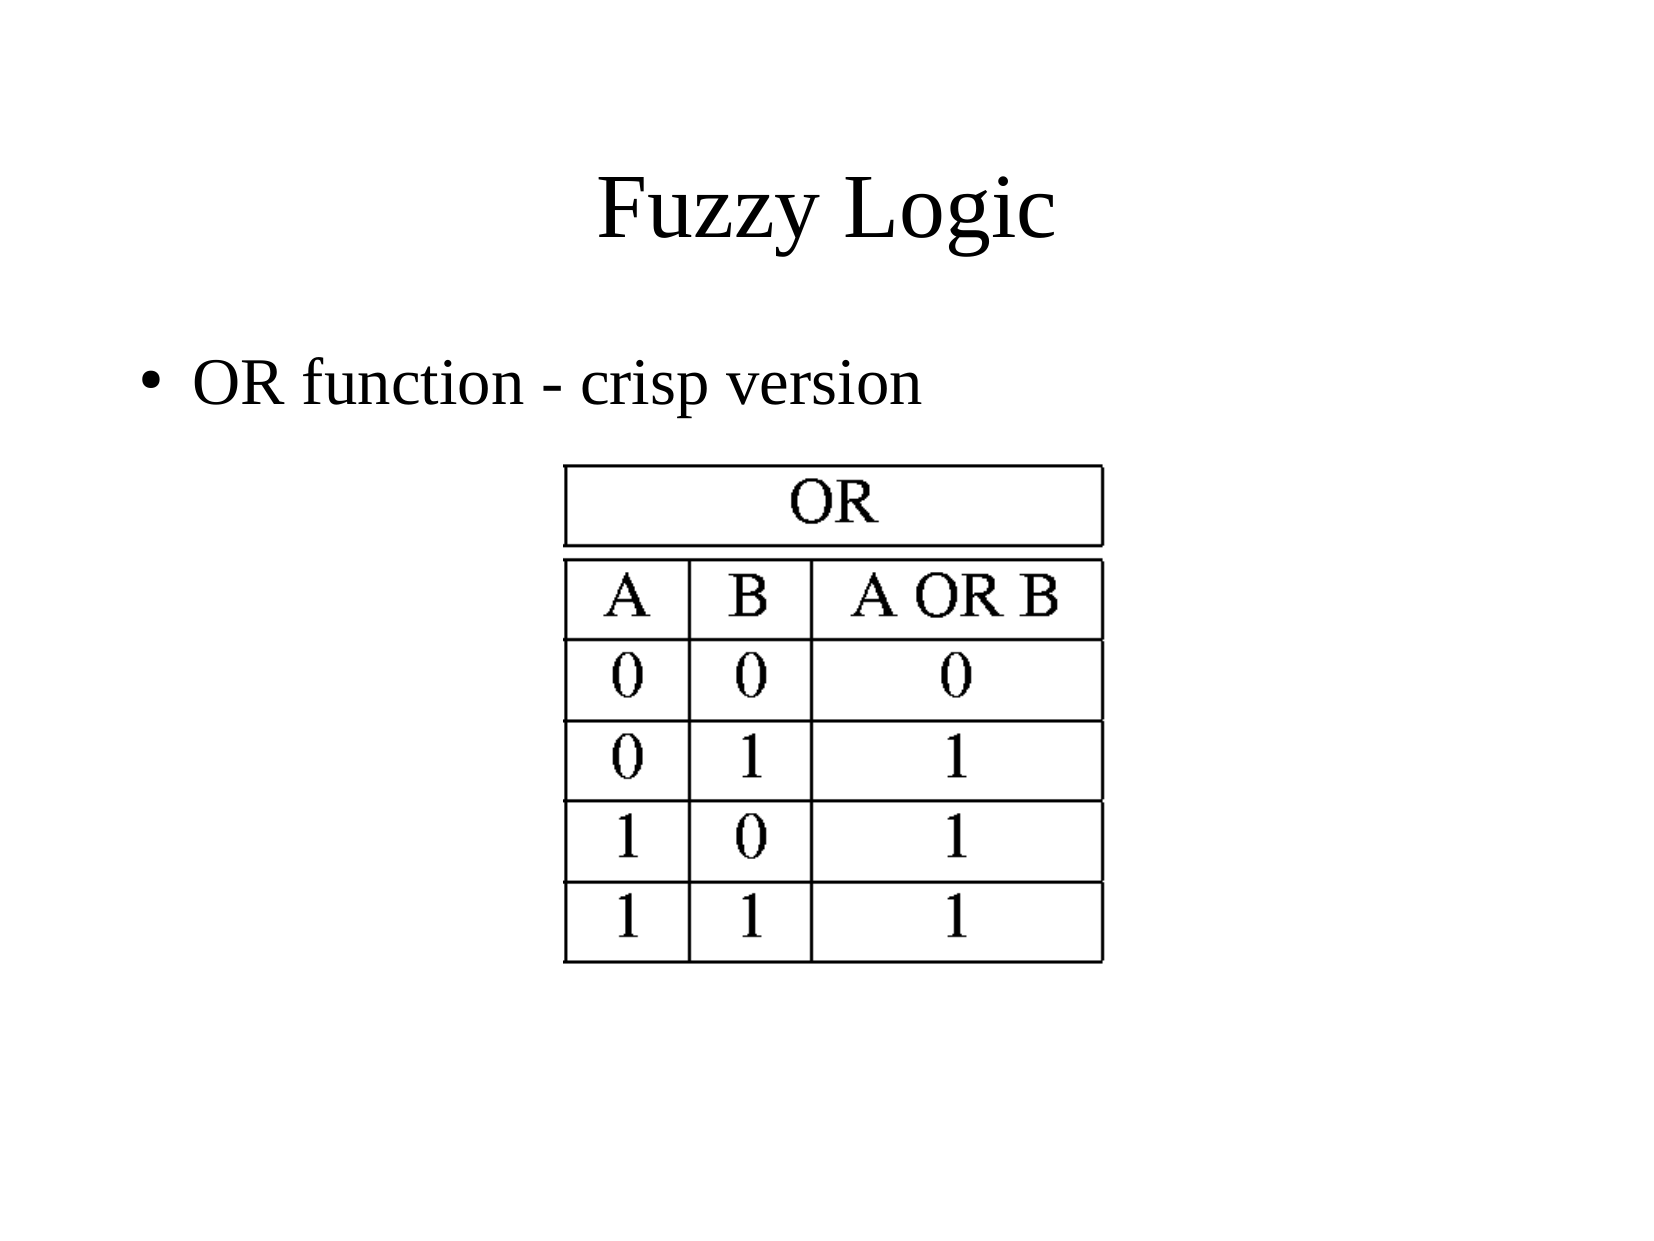

# Fuzzy Logic
OR function - crisp version